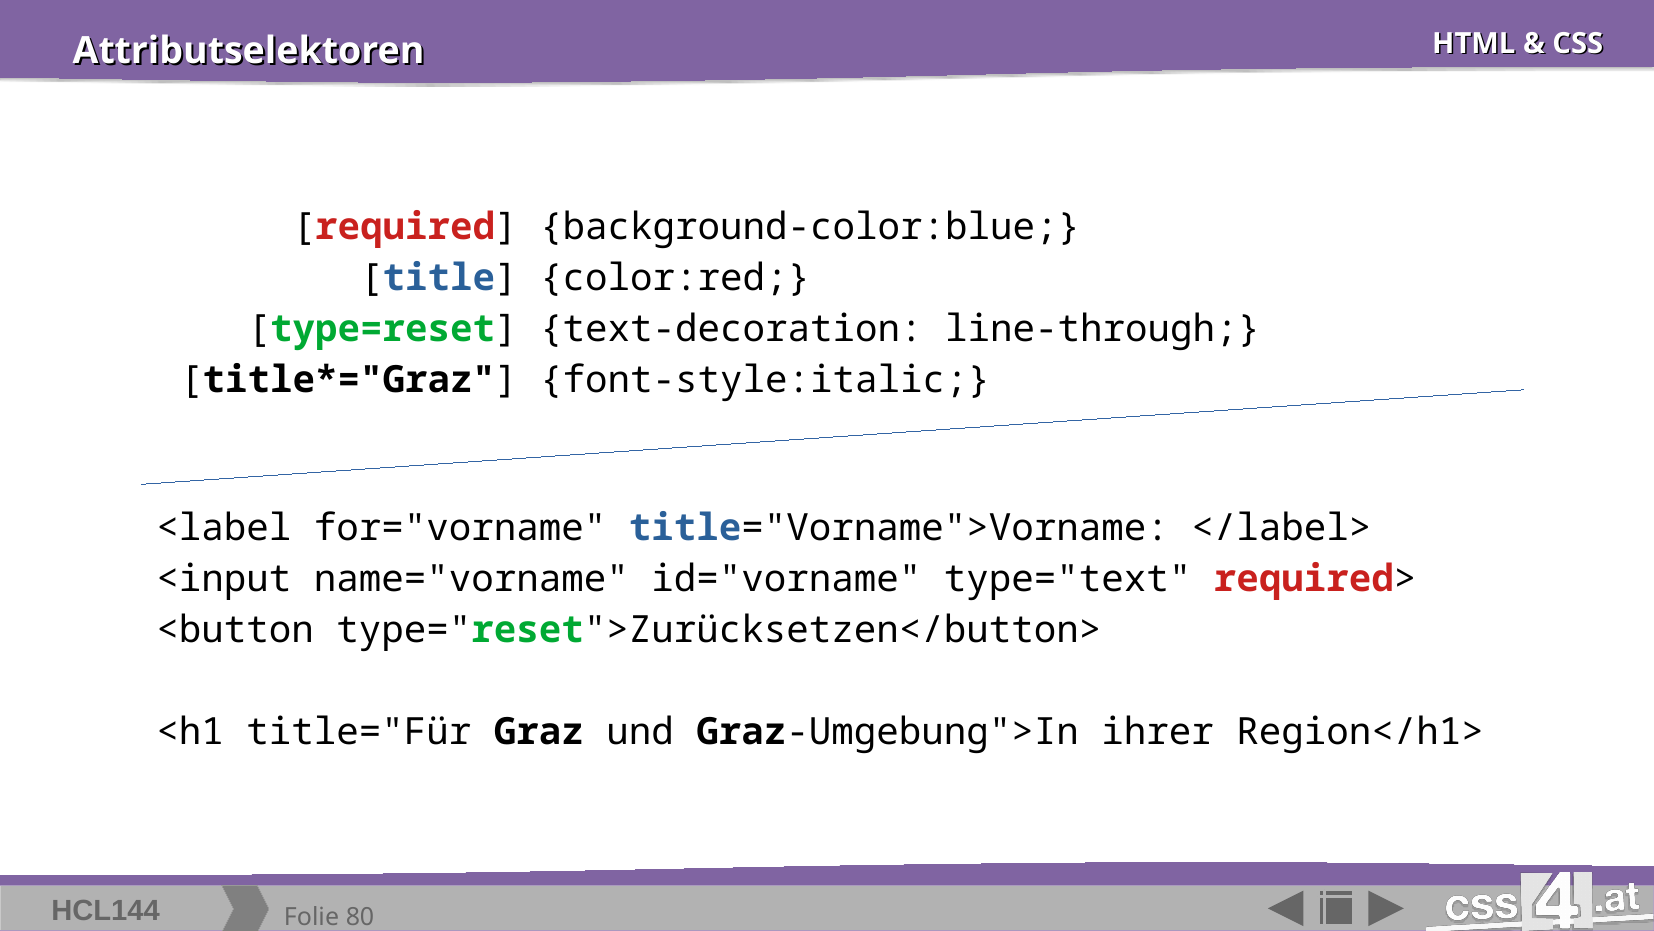

HTML & CSS
Attributselektoren
 [required] {background-color:blue;}
 [title] {color:red;}
 [type=reset] {text-decoration: line-through;}
[title*="Graz"] {font-style:italic;}
<label for="vorname" title="Vorname">Vorname: </label>
<input name="vorname" id="vorname" type="text" required>
<button type="reset">Zurücksetzen</button>
<h1 title="Für Graz und Graz-Umgebung">In ihrer Region</h1>
HCL144
Folie